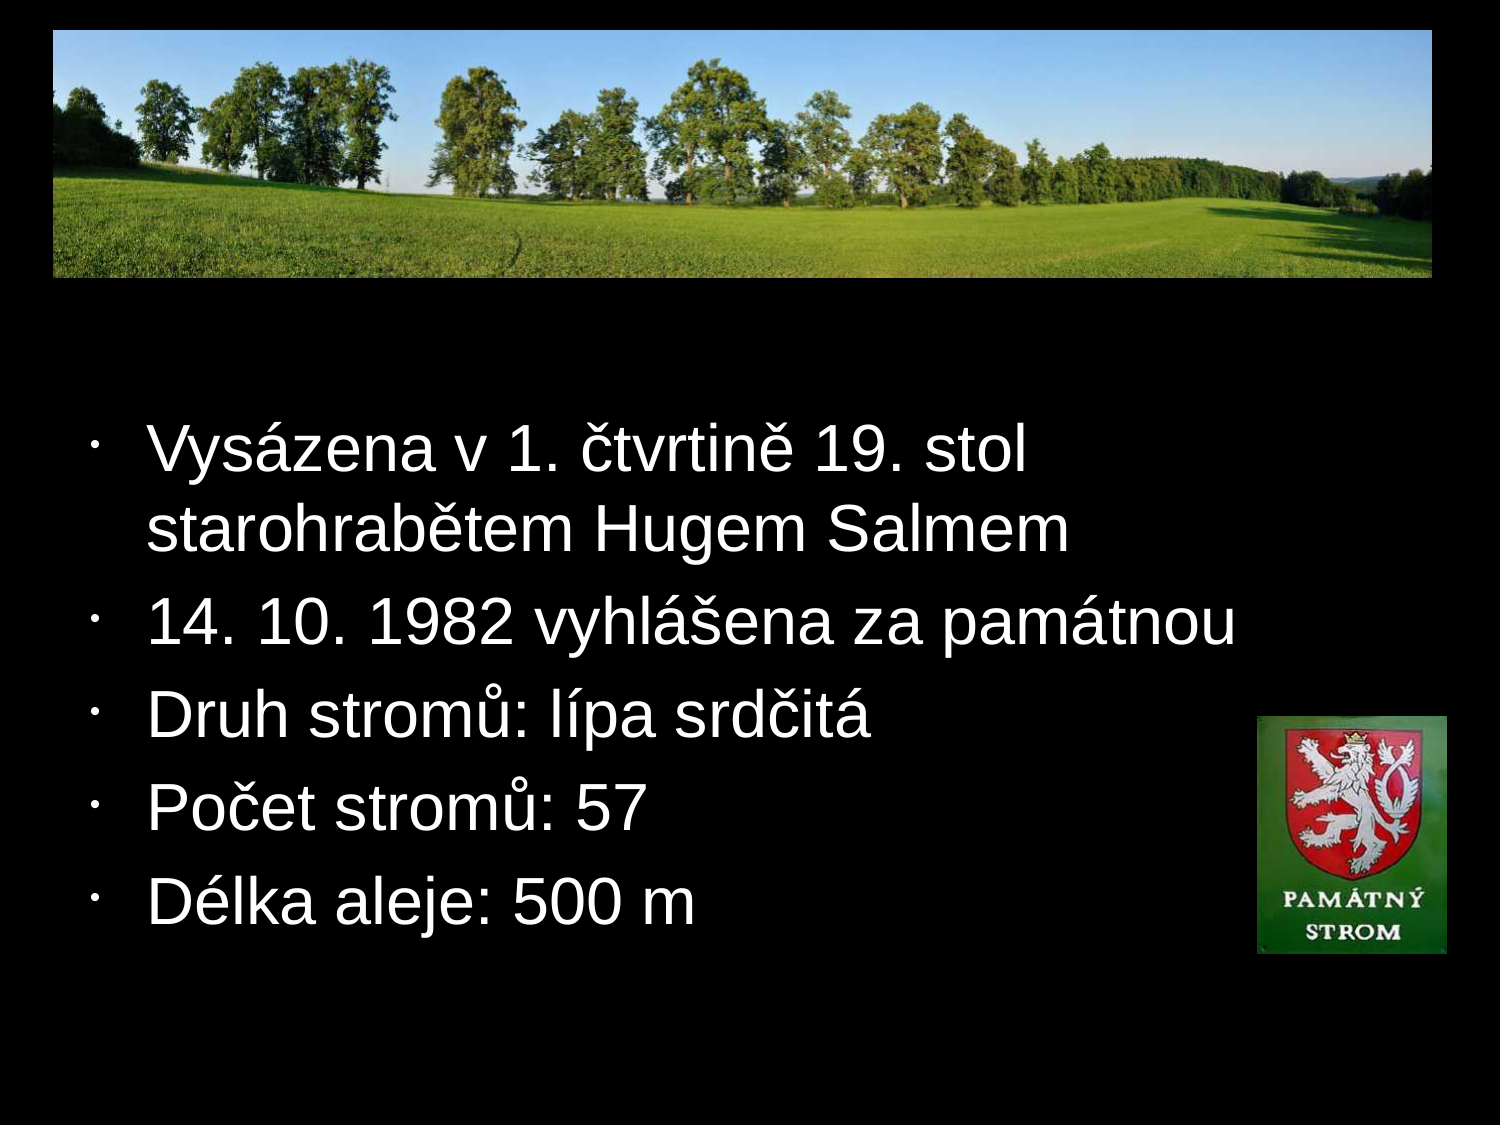

# Vysázena v 1. čtvrtině 19. stol starohrabětem Hugem Salmem
14. 10. 1982 vyhlášena za památnou
Druh stromů: lípa srdčitá
Počet stromů: 57
Délka aleje: 500 m